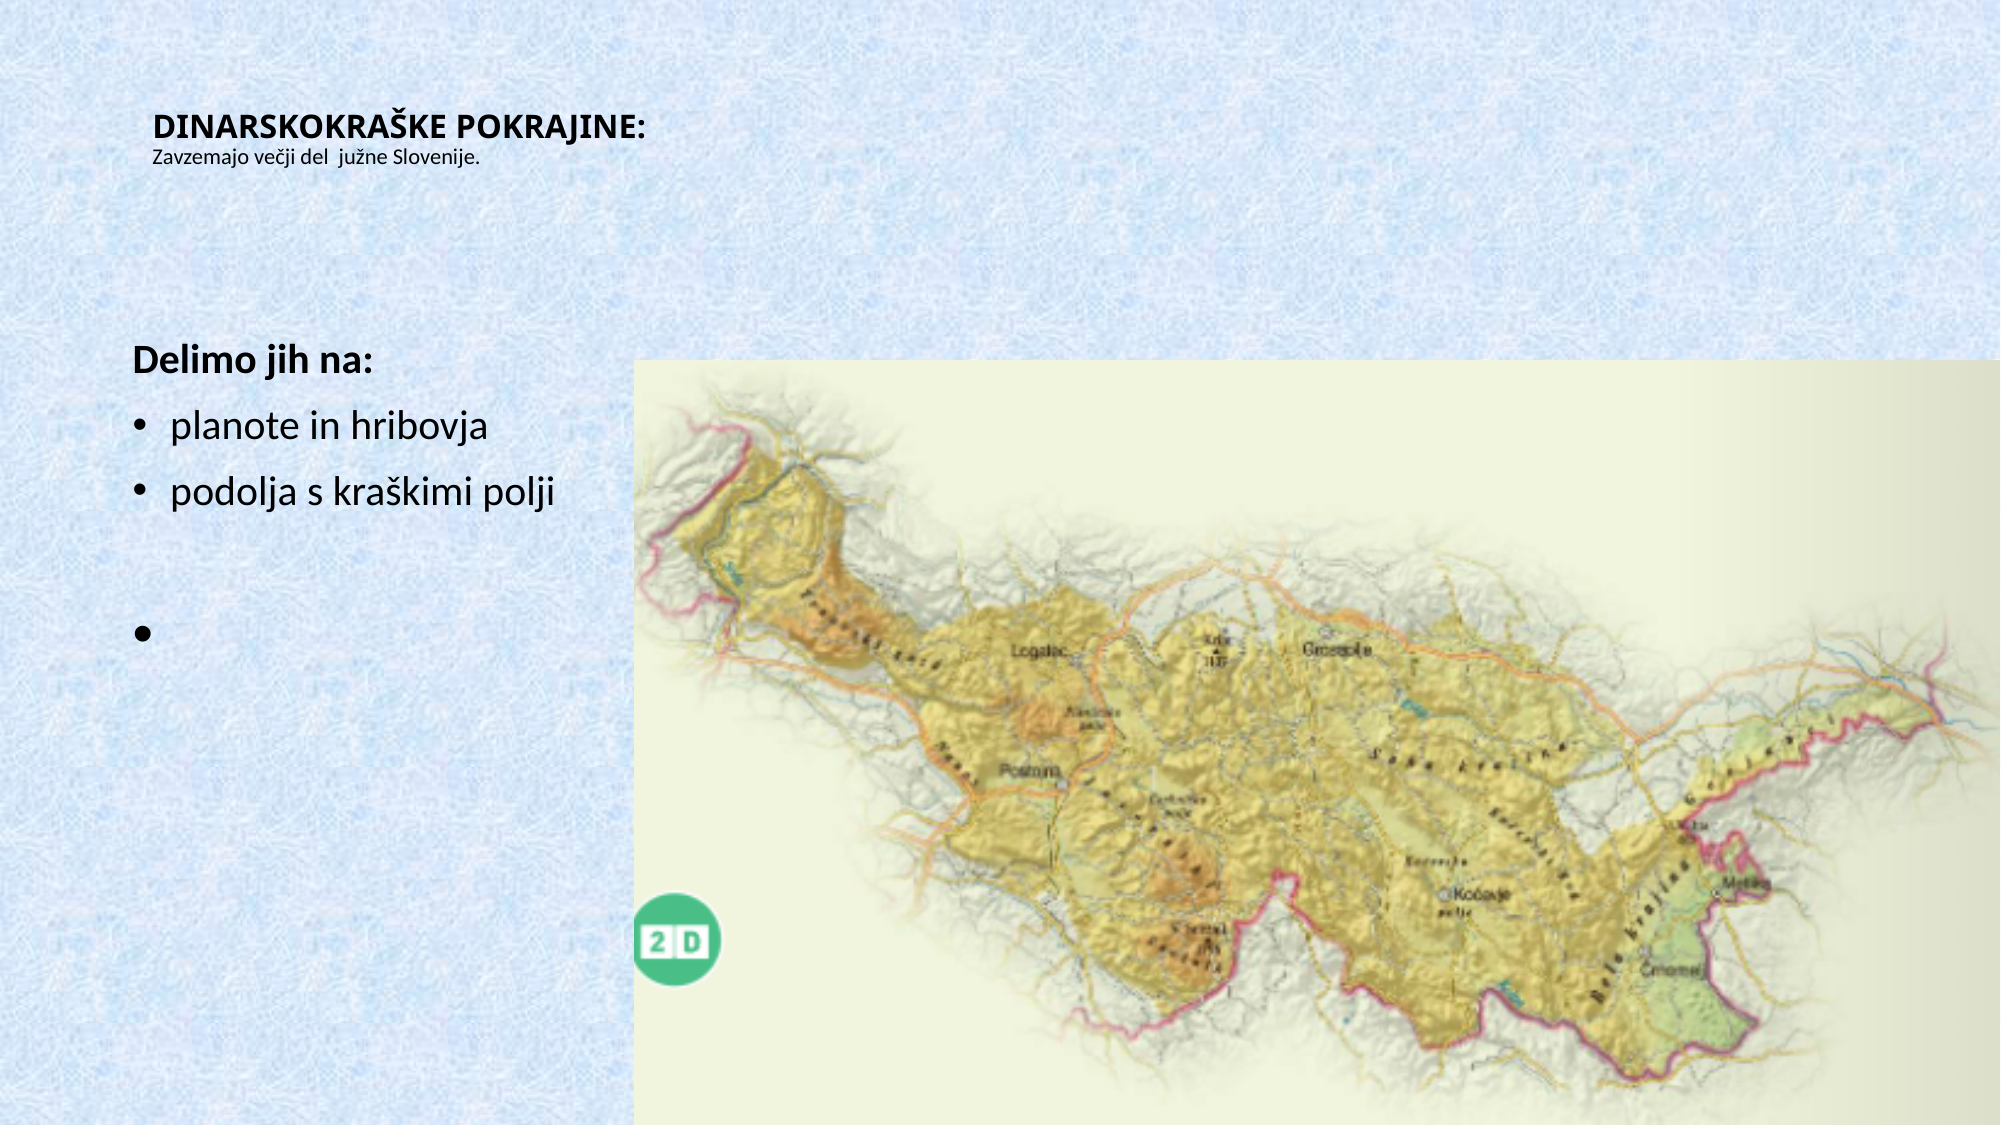

# DINARSKOKRAŠKE POKRAJINE: Zavzemajo večji del južne Slovenije.
Delimo jih na:
planote in hribovja
podolja s kraškimi polji